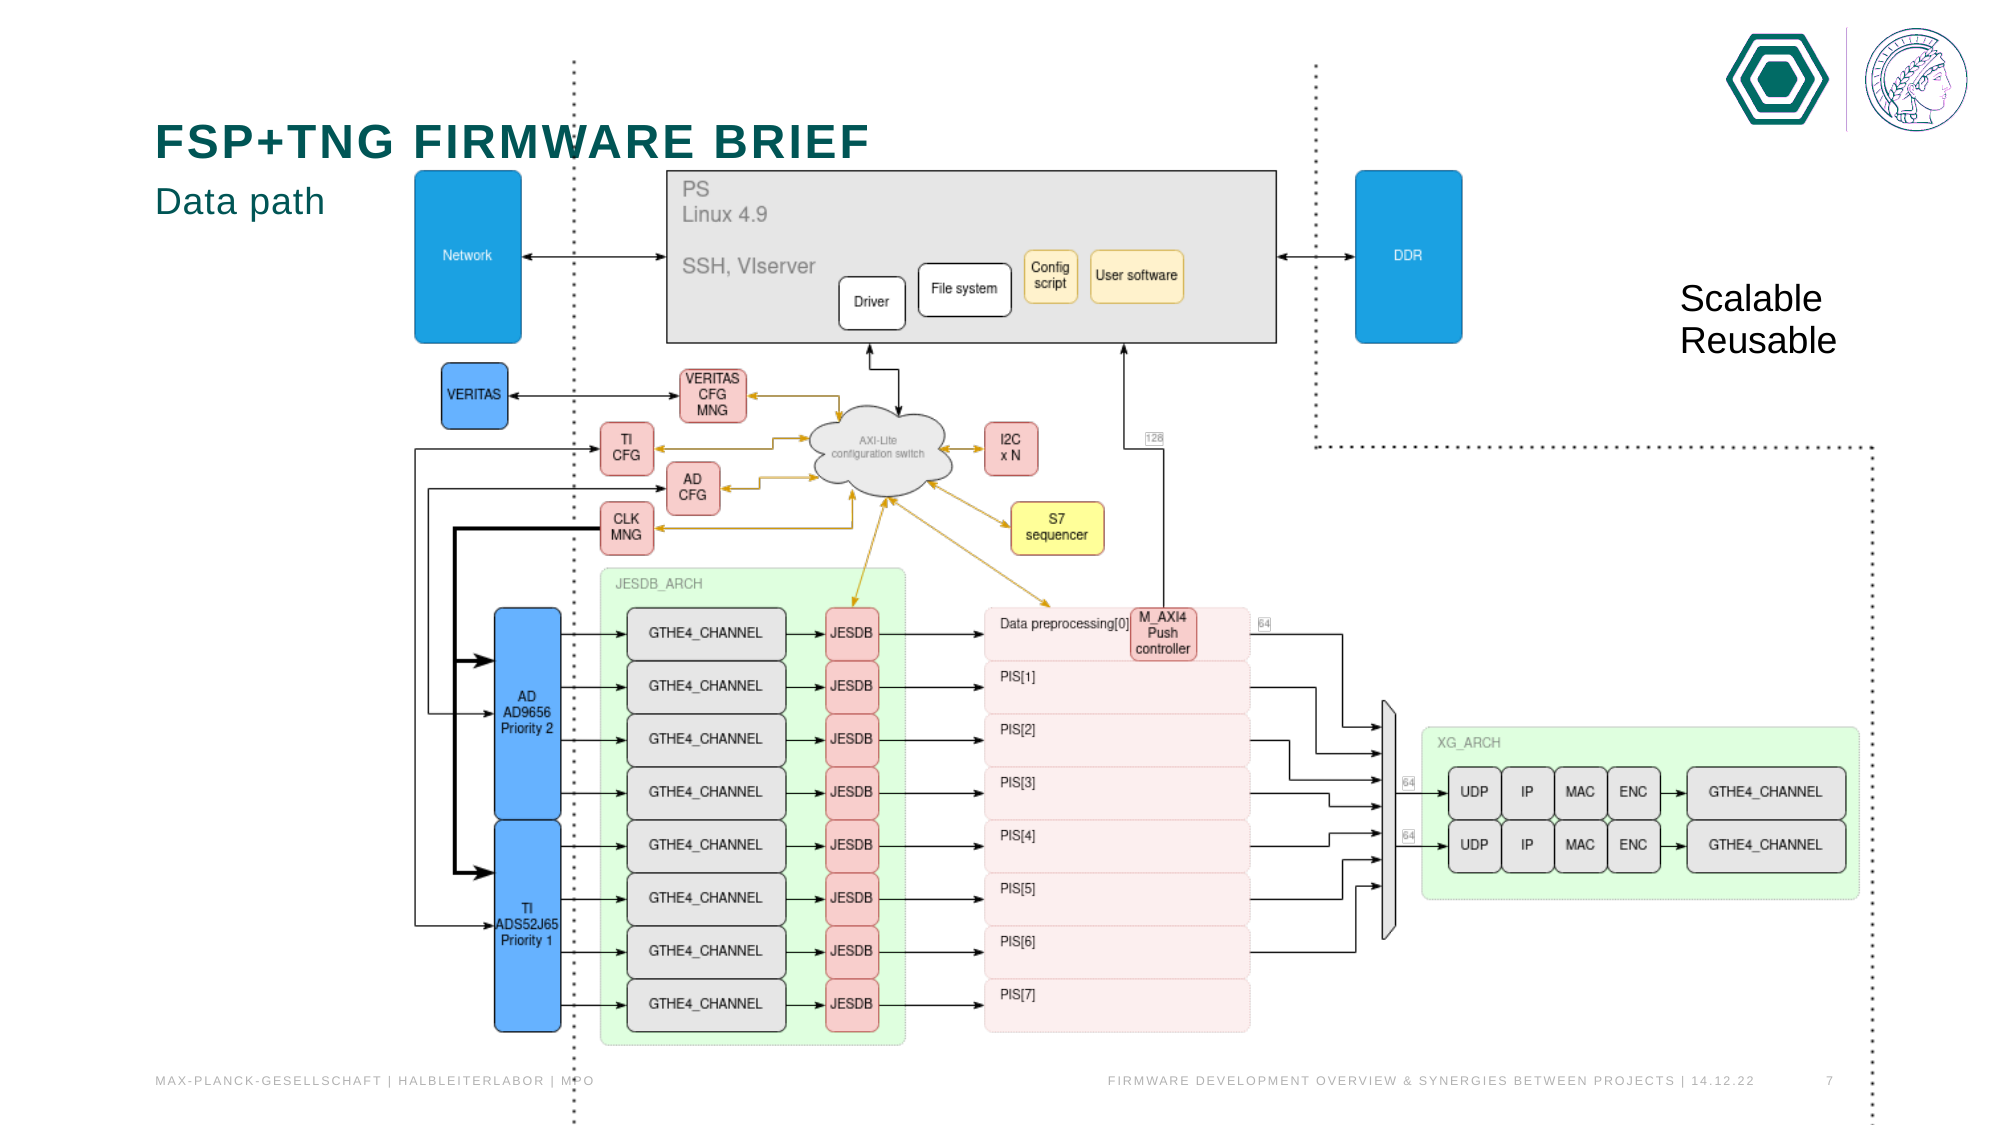

# FSP+TNG firmware brief Data path
Scalable
Reusable